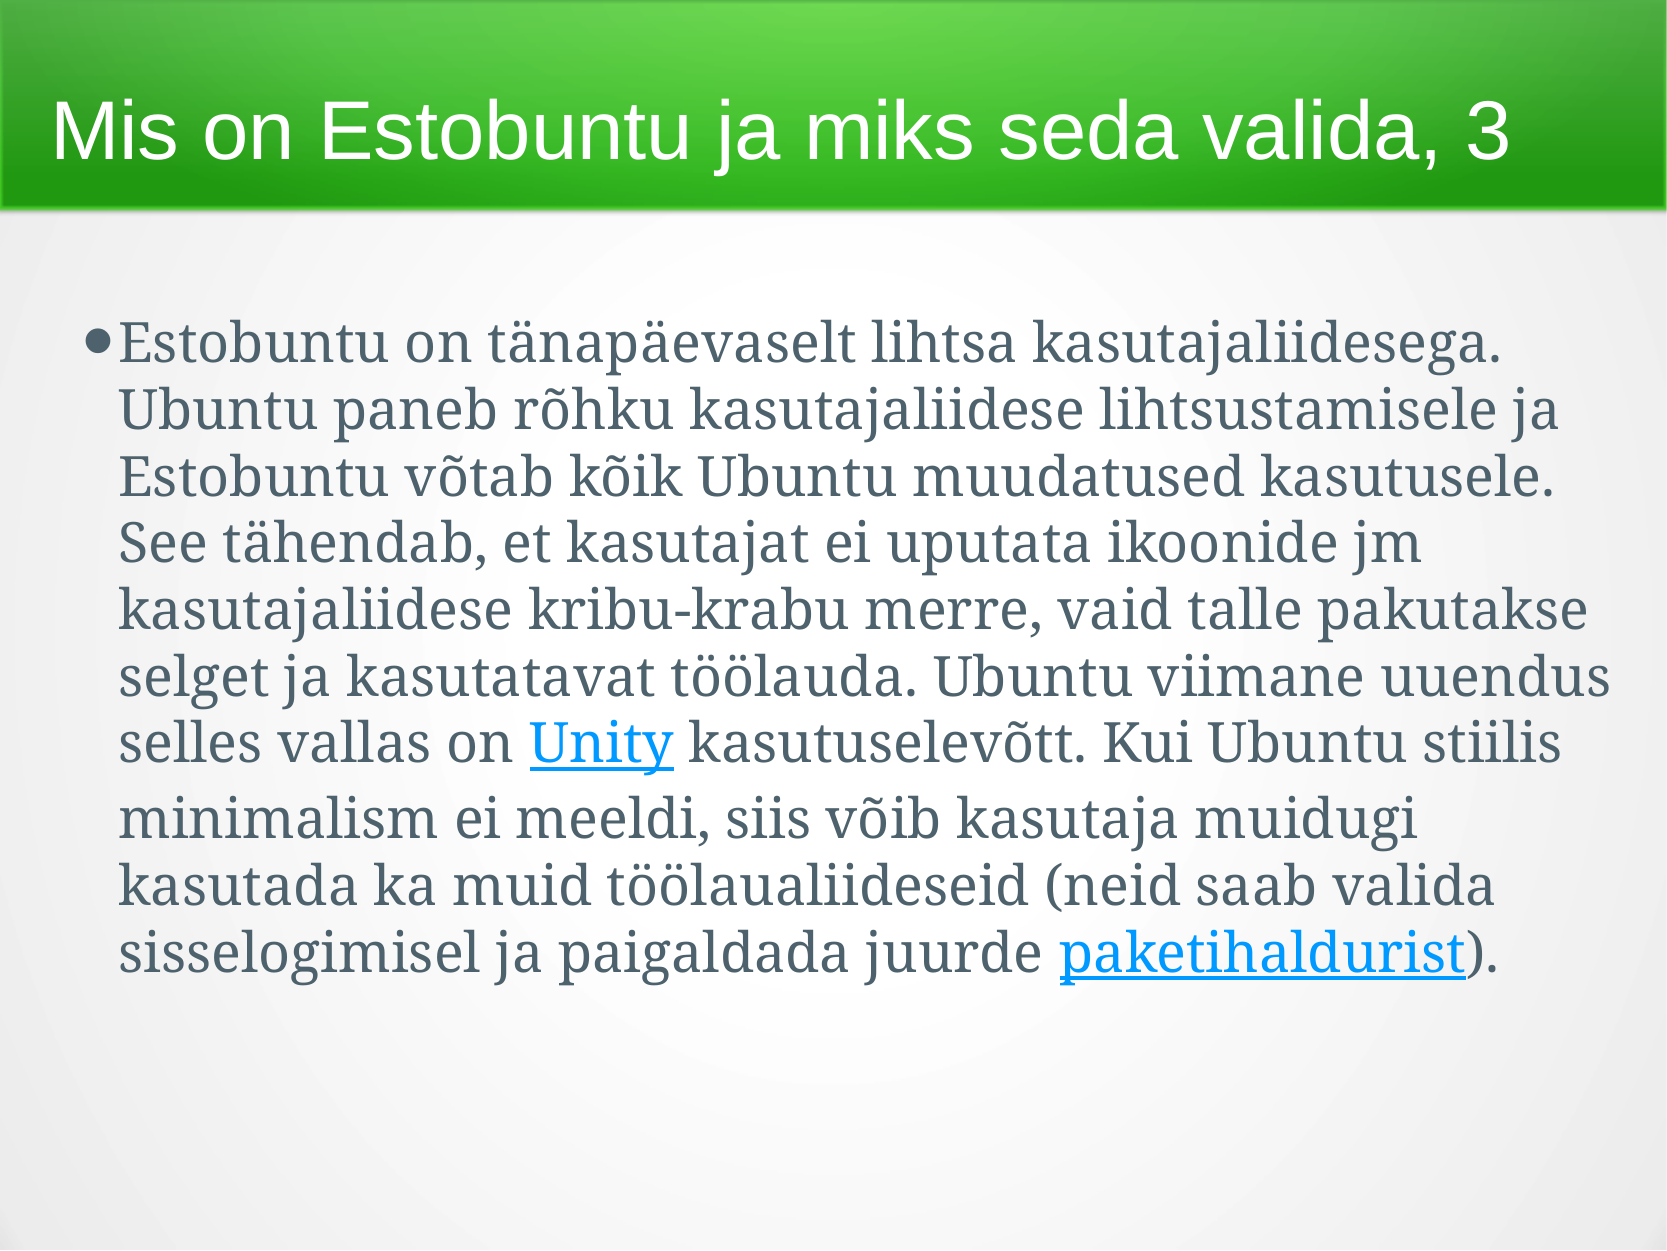

# Mis on Estobuntu ja miks seda valida, 3
Estobuntu on tänapäevaselt lihtsa kasutajaliidesega. Ubuntu paneb rõhku kasutajaliidese lihtsustamisele ja Estobuntu võtab kõik Ubuntu muudatused kasutusele. See tähendab, et kasutajat ei uputata ikoonide jm kasutajaliidese kribu-krabu merre, vaid talle pakutakse selget ja kasutatavat töölauda. Ubuntu viimane uuendus selles vallas on Unity kasutuselevõtt. Kui Ubuntu stiilis minimalism ei meeldi, siis võib kasutaja muidugi kasutada ka muid töölaualiideseid (neid saab valida sisselogimisel ja paigaldada juurde paketihaldurist).